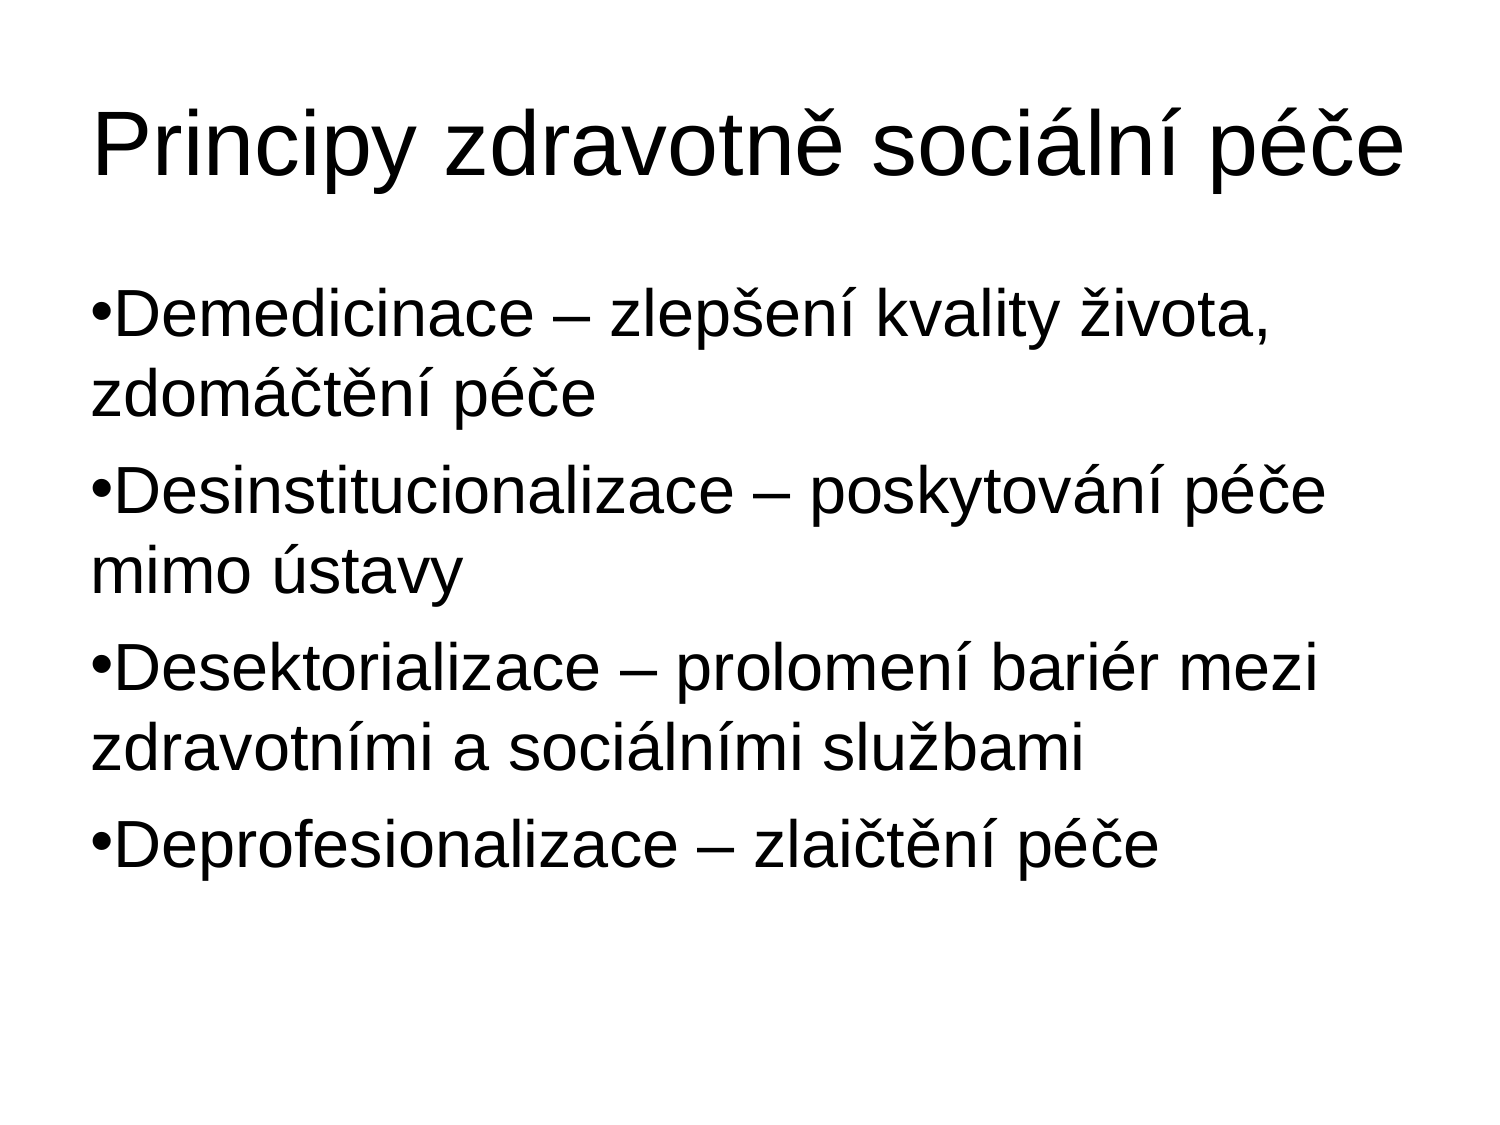

# Principy zdravotně sociální péče
Demedicinace – zlepšení kvality života, zdomáčtění péče
Desinstitucionalizace – poskytování péče mimo ústavy
Desektorializace – prolomení bariér mezi zdravotními a sociálními službami
Deprofesionalizace – zlaičtění péče